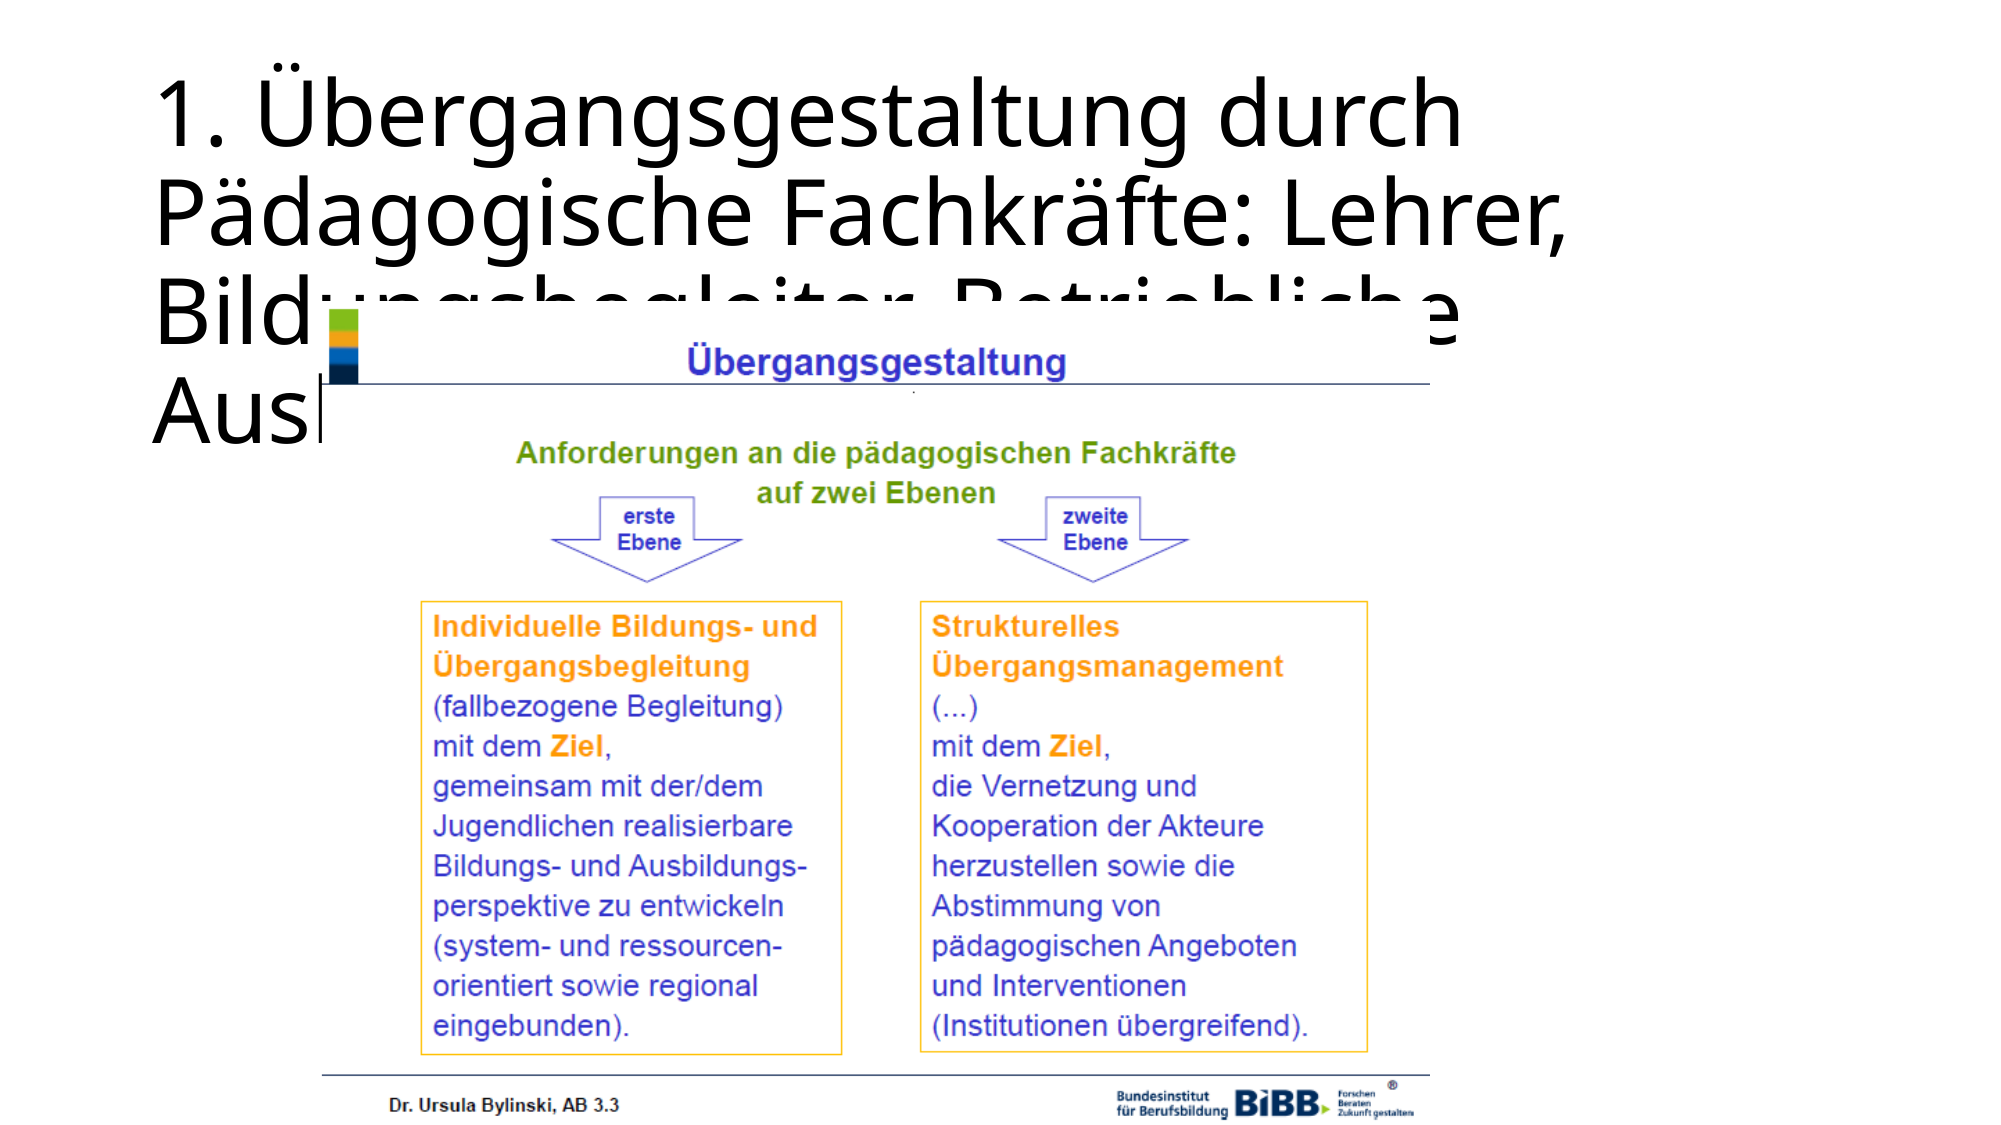

# 1. Übergangsgestaltung durch Pädagogische Fachkräfte: Lehrer, Bildungsbegleiter, Betriebliche Ausbilder